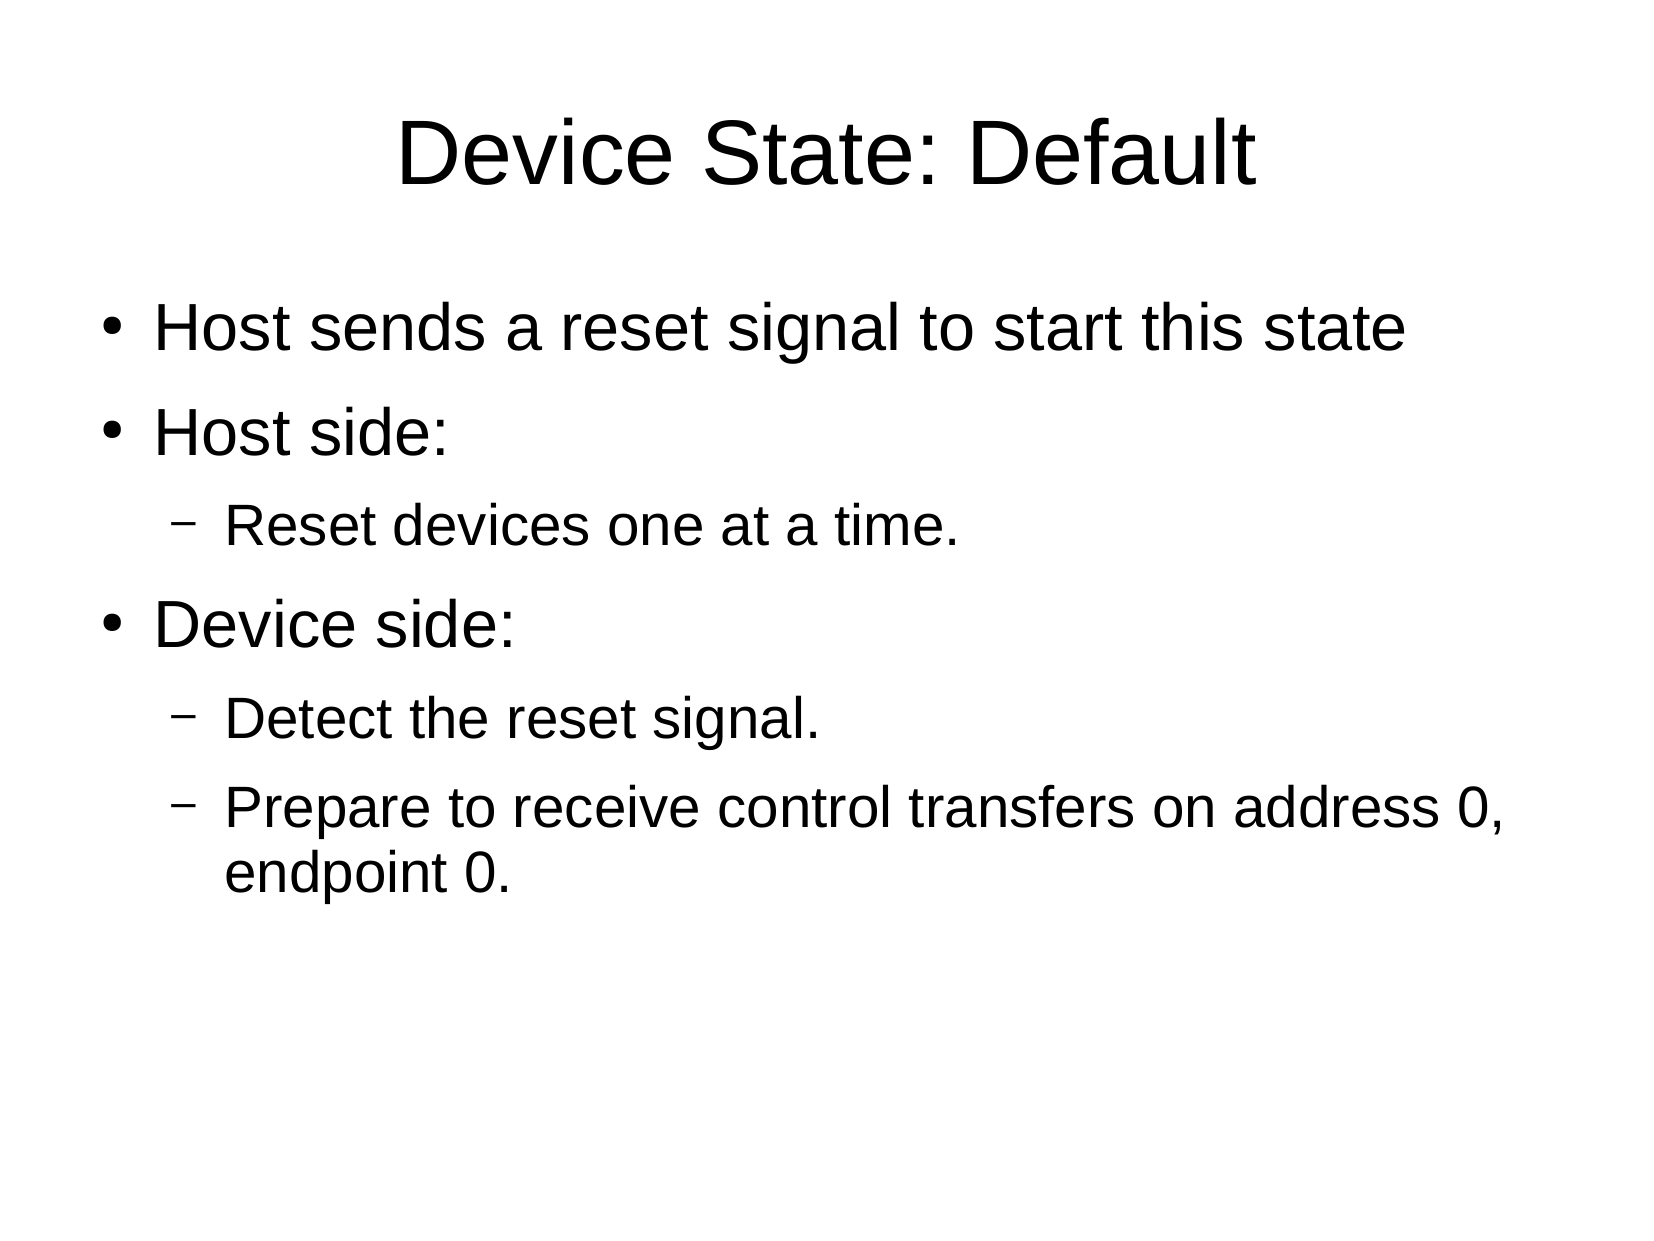

# Device State: Default
Host sends a reset signal to start this state
Host side:
Reset devices one at a time.
Device side:
Detect the reset signal.
Prepare to receive control transfers on address 0, endpoint 0.